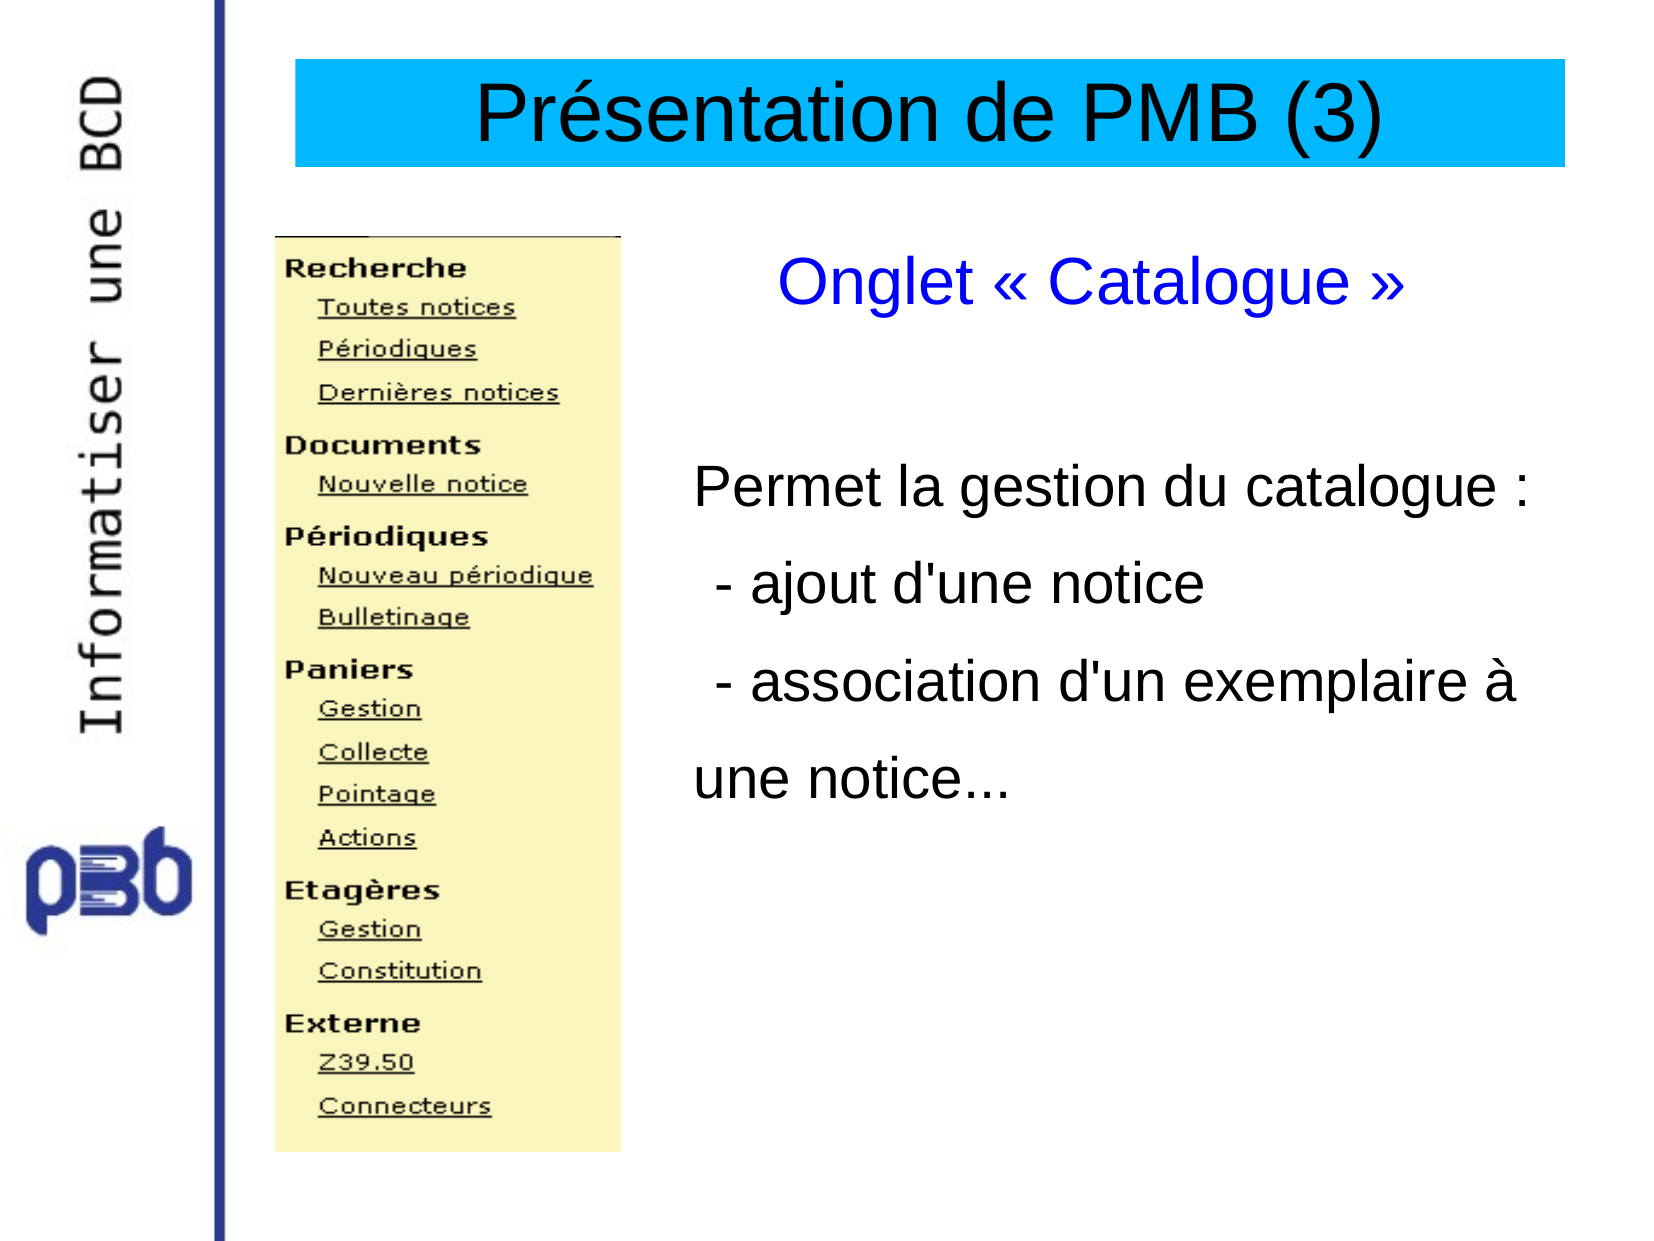

Présentation de PMB (3)
Onglet « Catalogue »
Permet la gestion du catalogue :
- ajout d'une notice
- association d'un exemplaire à une notice...